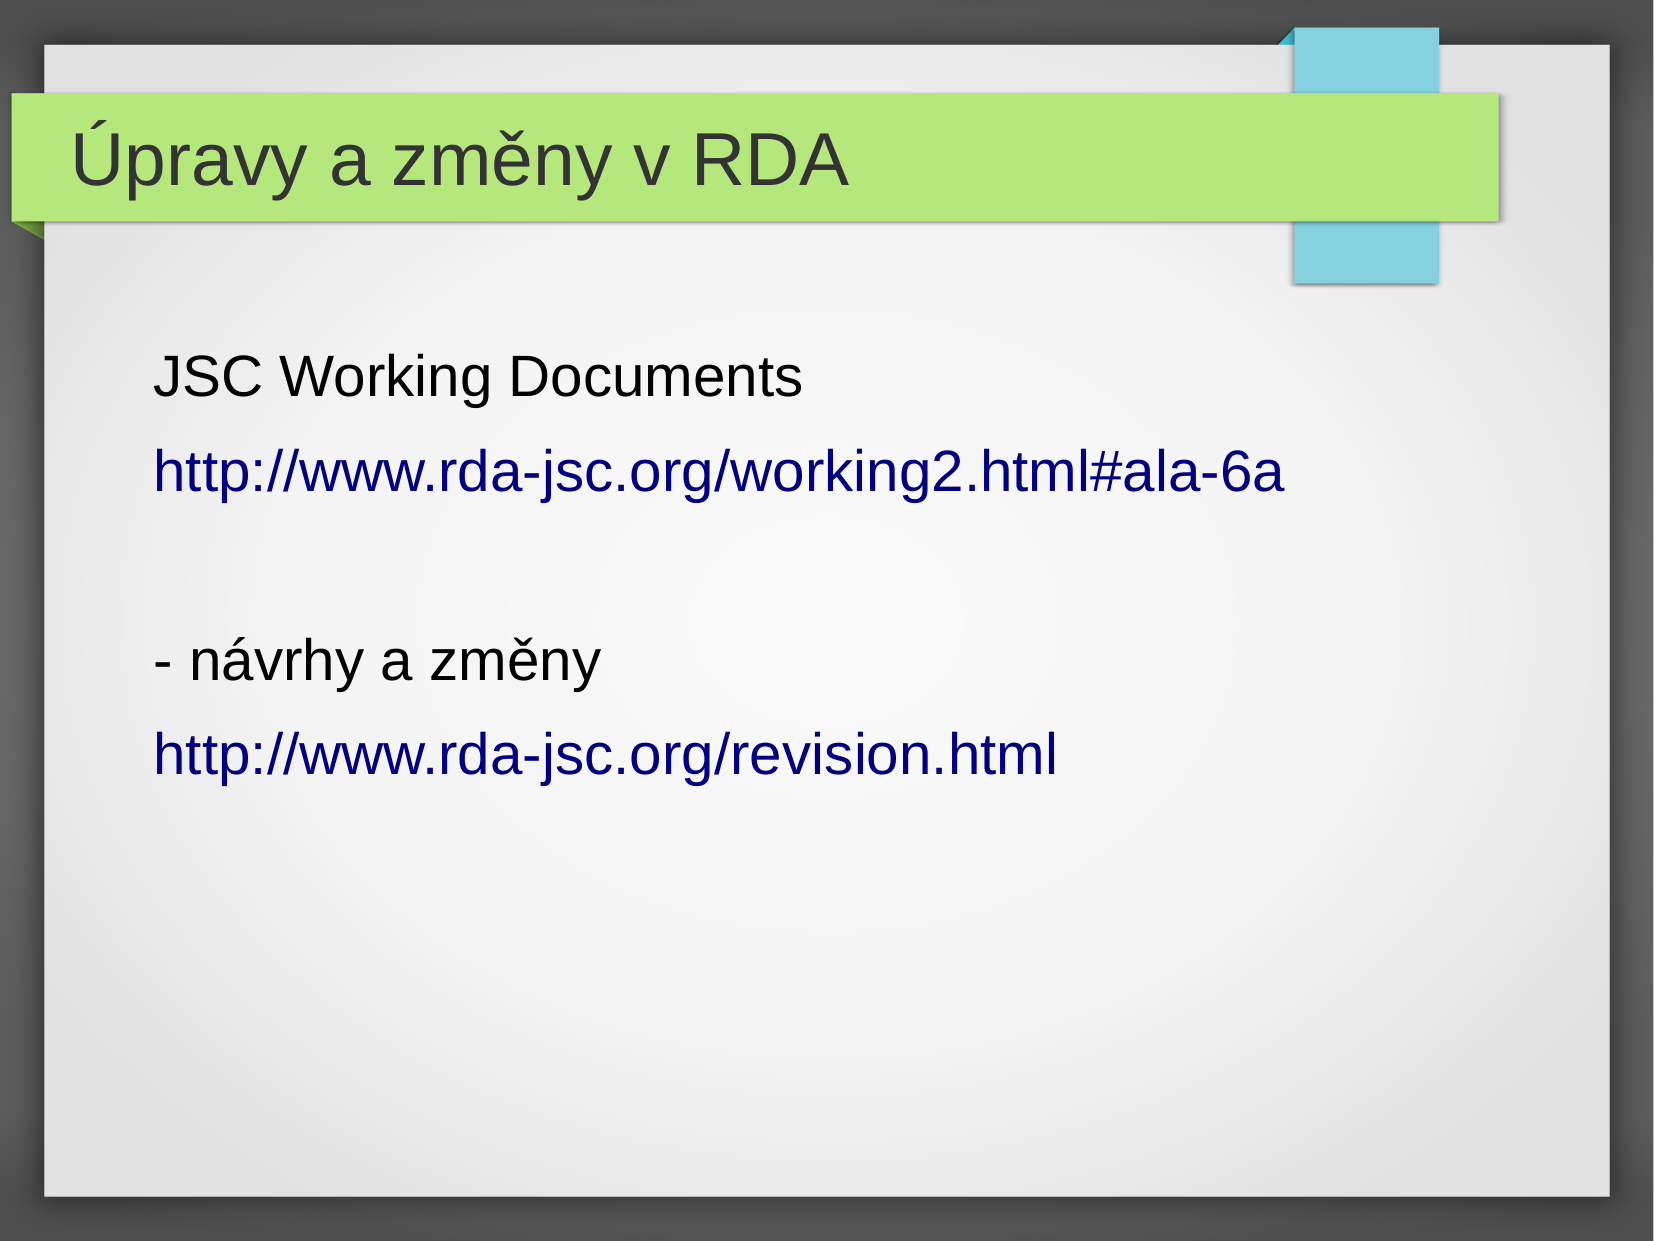

# Úpravy a změny v RDA
JSC Working Documents
http://www.rda-jsc.org/working2.html#ala-6a
- návrhy a změny
http://www.rda-jsc.org/revision.html